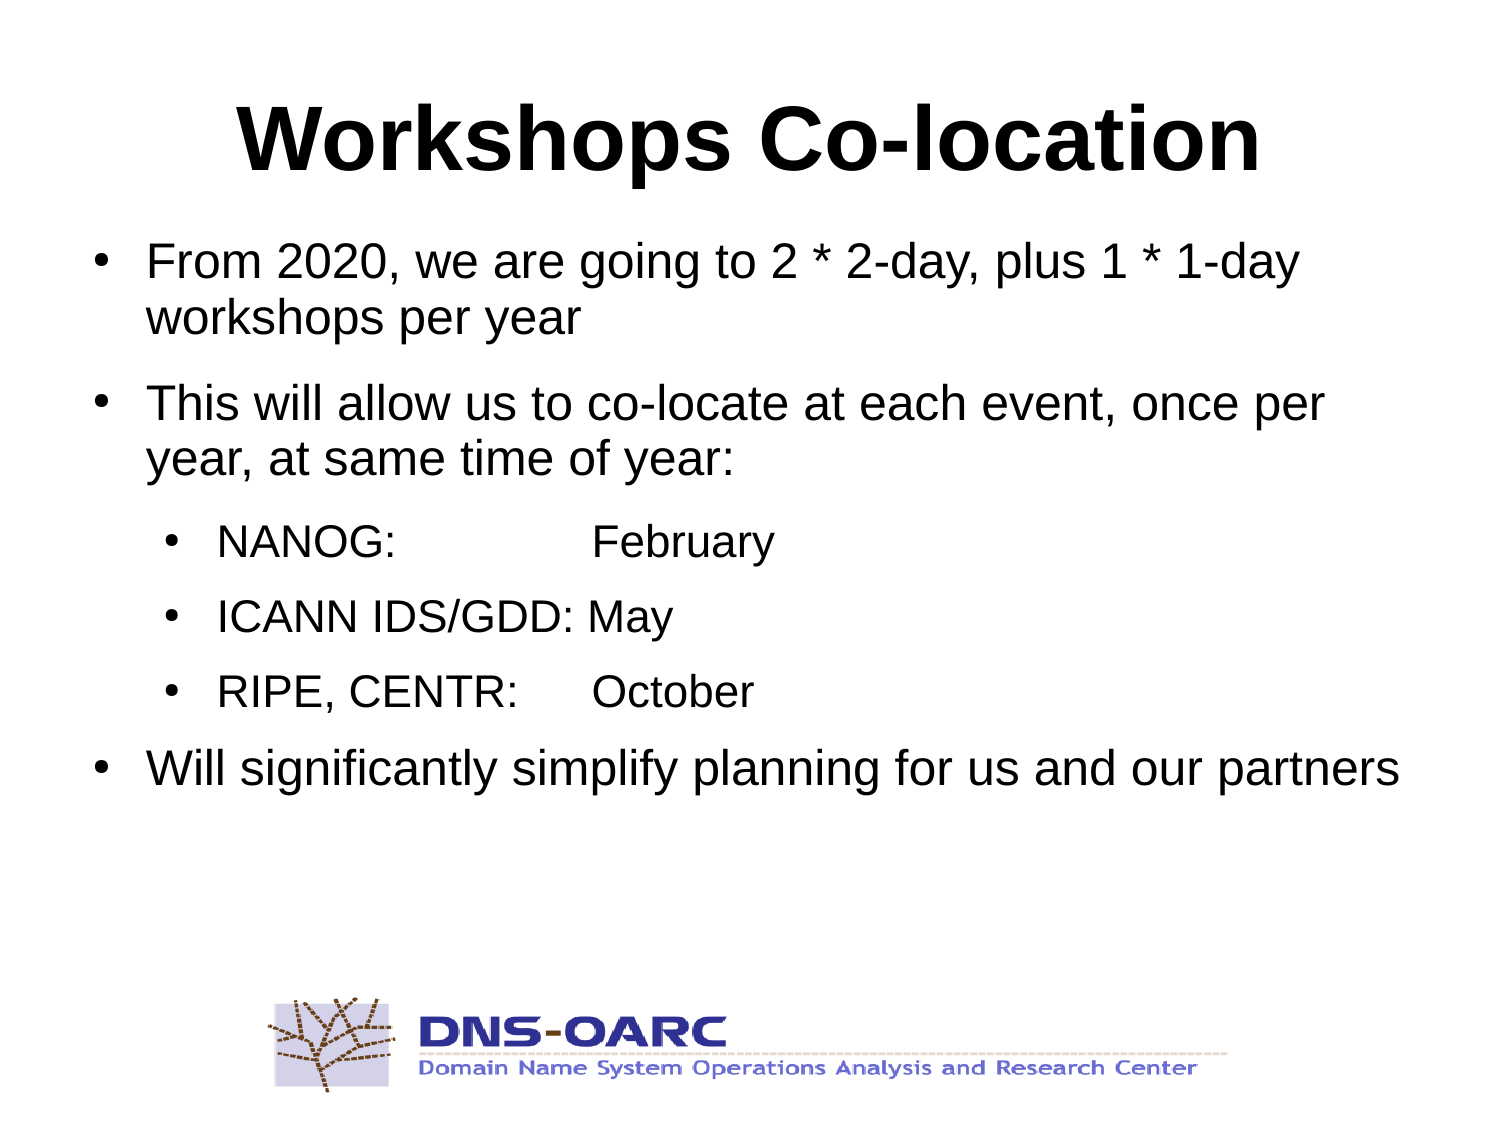

# Workshops Co-location
From 2020, we are going to 2 * 2-day, plus 1 * 1-day workshops per year
This will allow us to co-locate at each event, once per year, at same time of year:
NANOG: 			February
ICANN IDS/GDD: May
RIPE, CENTR:	October
Will significantly simplify planning for us and our partners